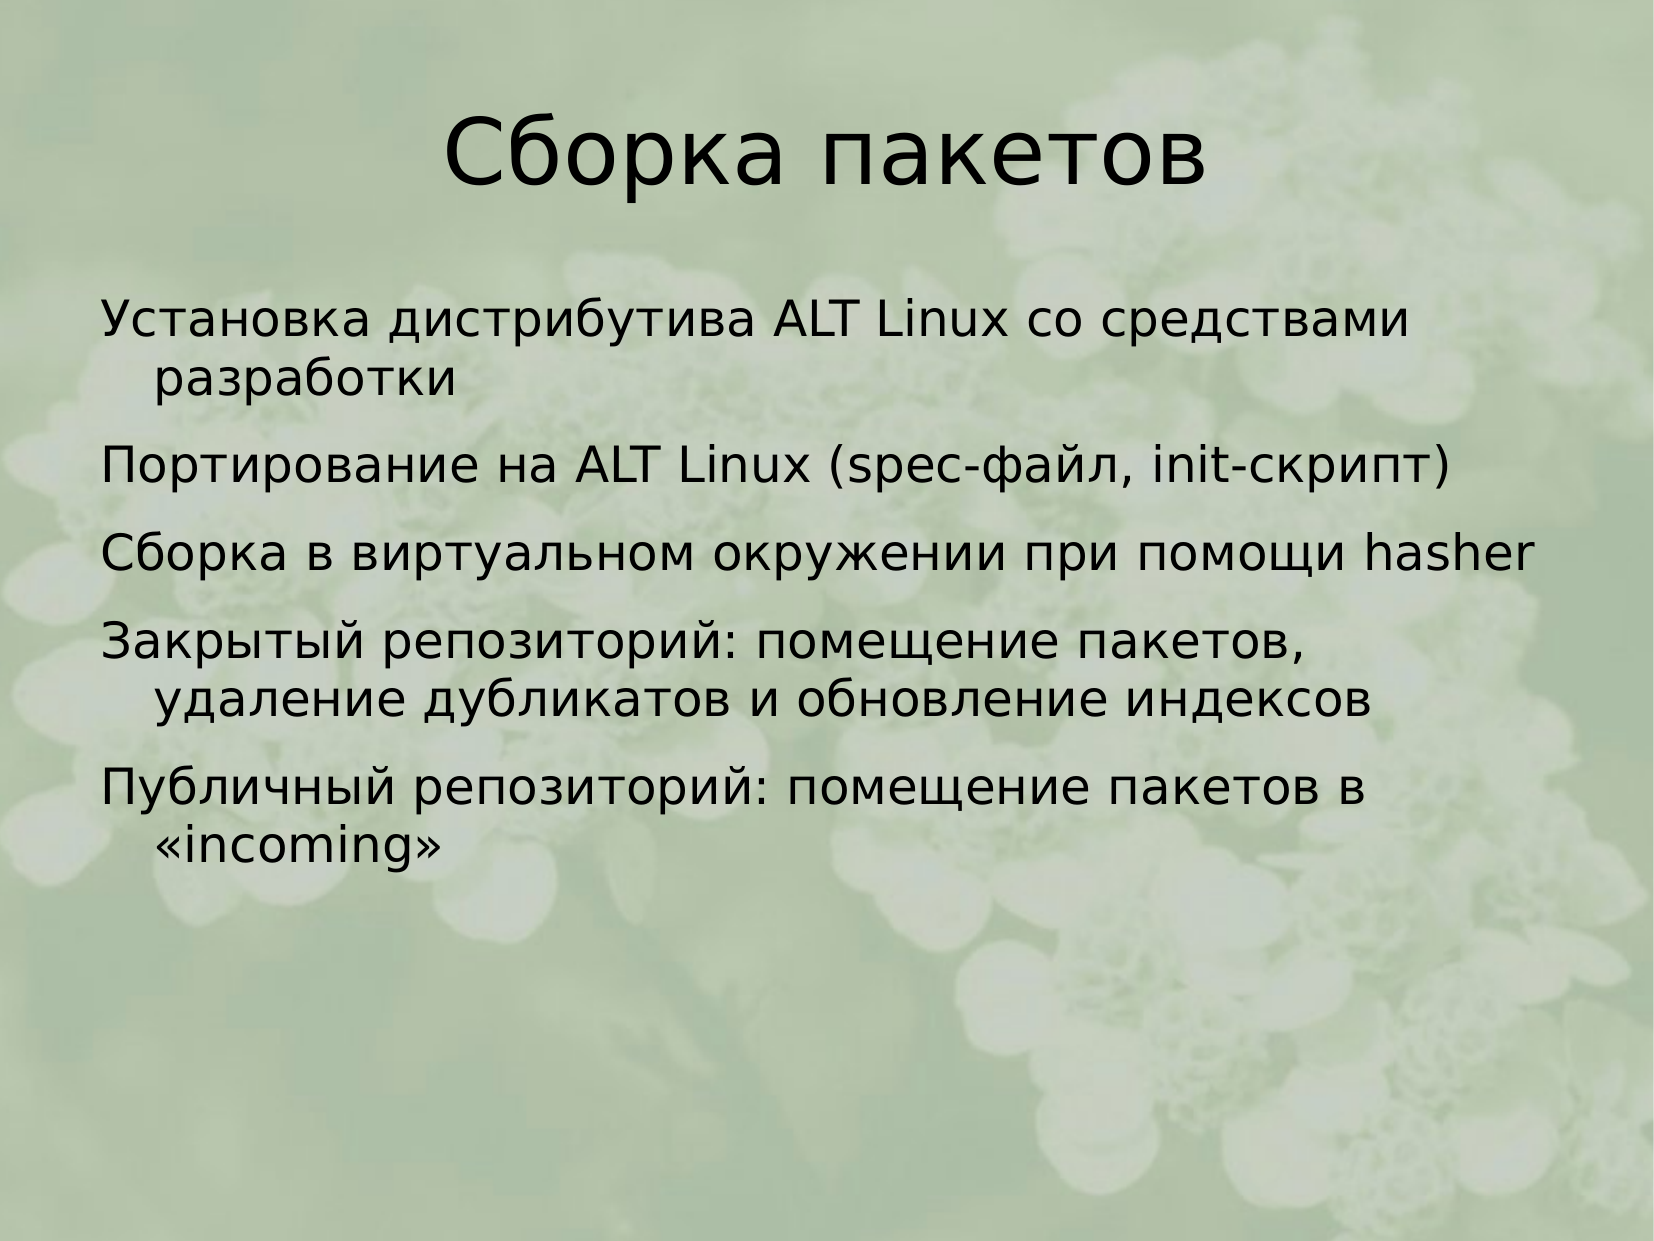

# Сборка пакетов
Установка дистрибутива ALT Linux со средствами разработки
Портирование на ALT Linux (spec-файл, init-скрипт)
Сборка в виртуальном окружении при помощи hasher
Закрытый репозиторий: помещение пакетов, удаление дубликатов и обновление индексов
Публичный репозиторий: помещение пакетов в «incoming»